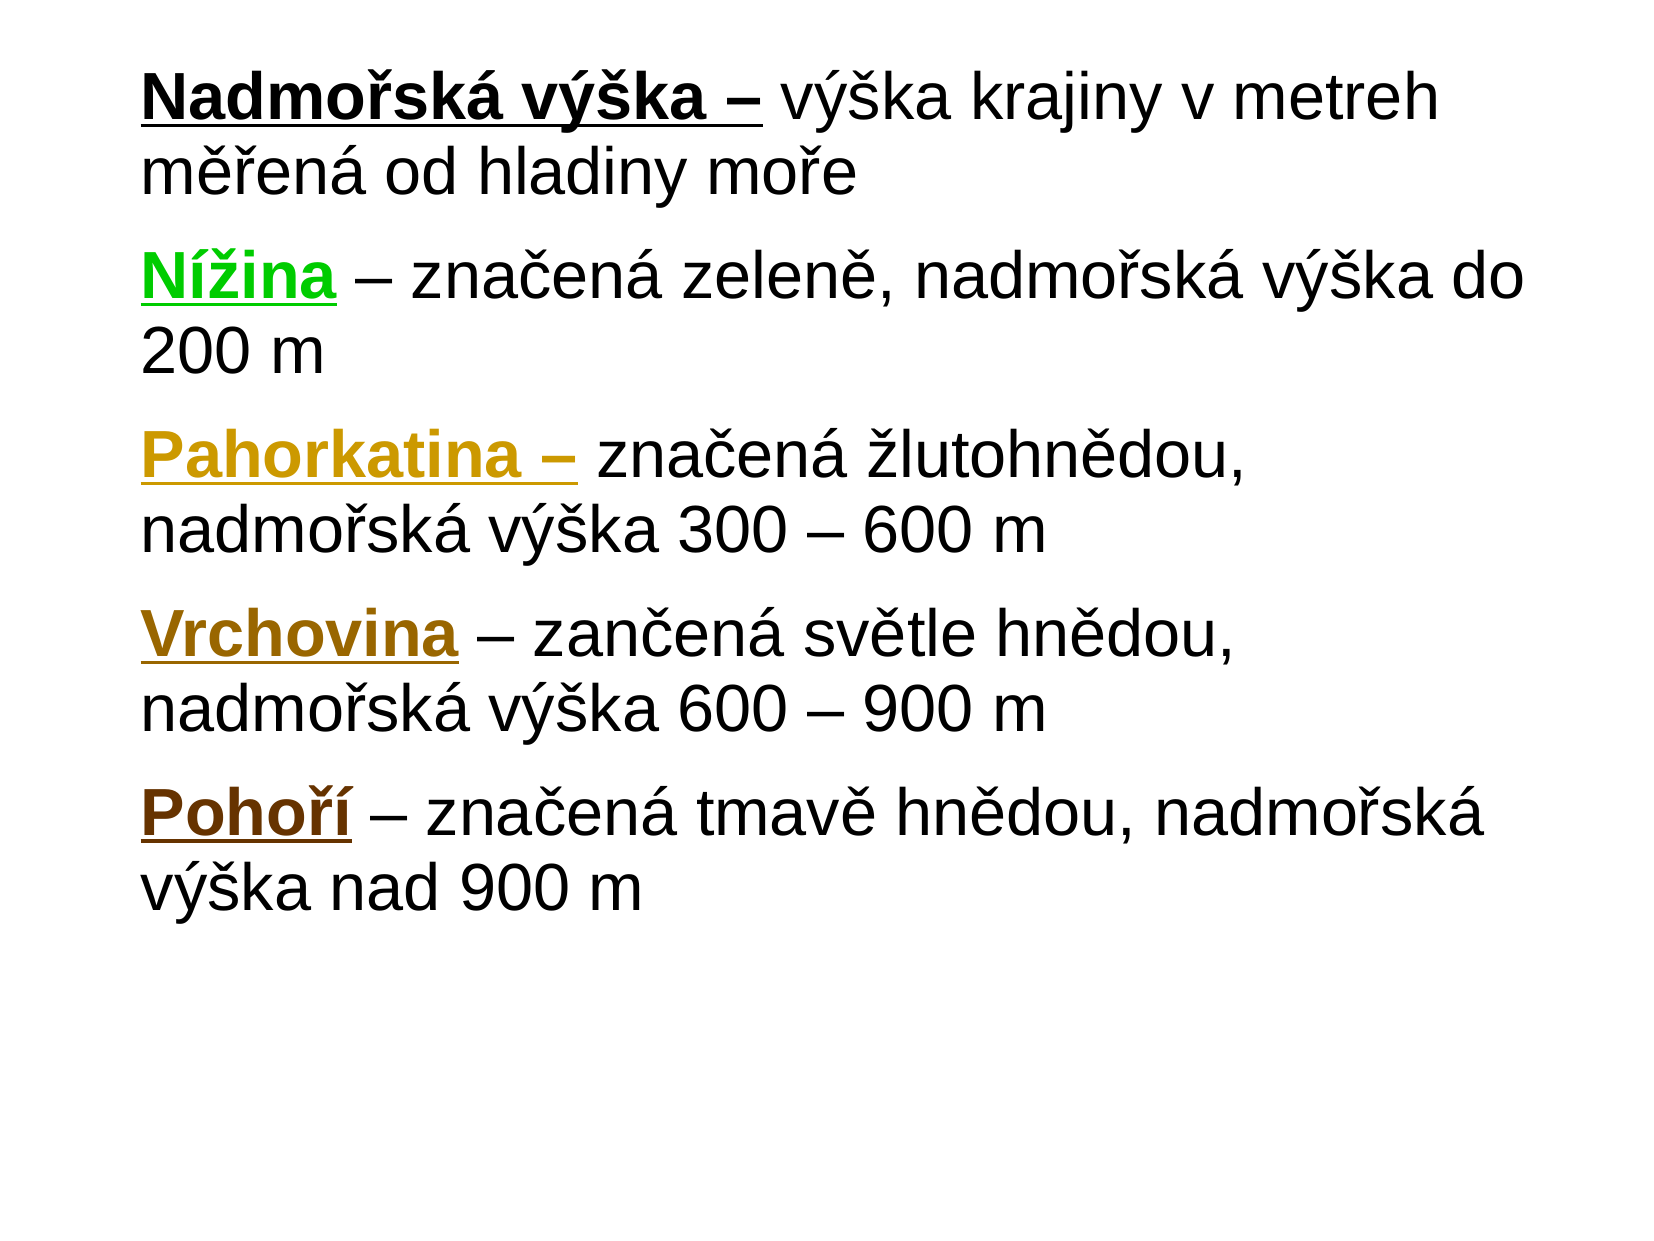

# Nadmořská výška – výška krajiny v metreh měřená od hladiny moře
Nížina – značená zeleně, nadmořská výška do 200 m
Pahorkatina – značená žlutohnědou, nadmořská výška 300 – 600 m
Vrchovina – zančená světle hnědou, nadmořská výška 600 – 900 m
Pohoří – značená tmavě hnědou, nadmořská výška nad 900 m